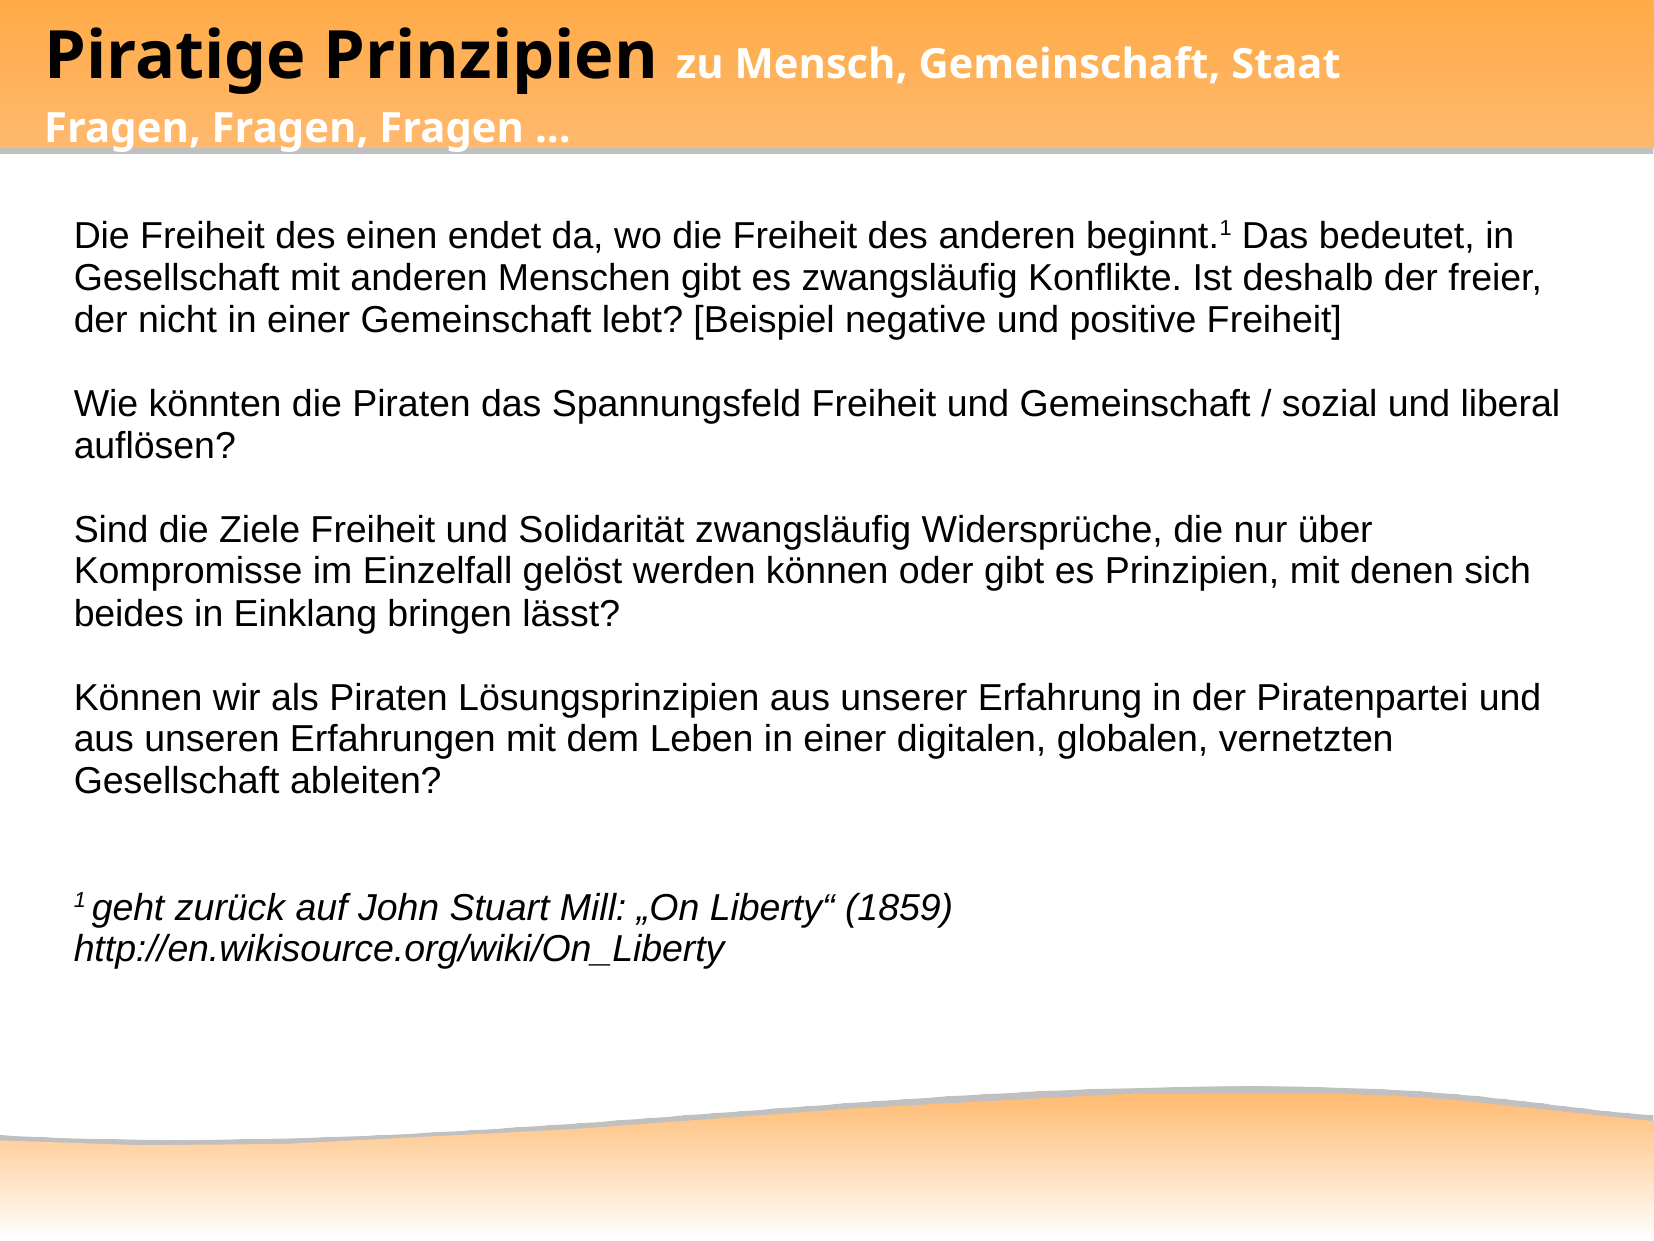

Piratige Prinzipien zu Mensch, Gemeinschaft, Staat
Fragen, Fragen, Fragen ...
Die Freiheit des einen endet da, wo die Freiheit des anderen beginnt.1 Das bedeutet, in Gesellschaft mit anderen Menschen gibt es zwangsläufig Konflikte. Ist deshalb der freier, der nicht in einer Gemeinschaft lebt? [Beispiel negative und positive Freiheit]
Wie könnten die Piraten das Spannungsfeld Freiheit und Gemeinschaft / sozial und liberal auflösen?
Sind die Ziele Freiheit und Solidarität zwangsläufig Widersprüche, die nur über Kompromisse im Einzelfall gelöst werden können oder gibt es Prinzipien, mit denen sich beides in Einklang bringen lässt?
Können wir als Piraten Lösungsprinzipien aus unserer Erfahrung in der Piratenpartei und aus unseren Erfahrungen mit dem Leben in einer digitalen, globalen, vernetzten Gesellschaft ableiten?
1 geht zurück auf John Stuart Mill: „On Liberty“ (1859)
http://en.wikisource.org/wiki/On_Liberty